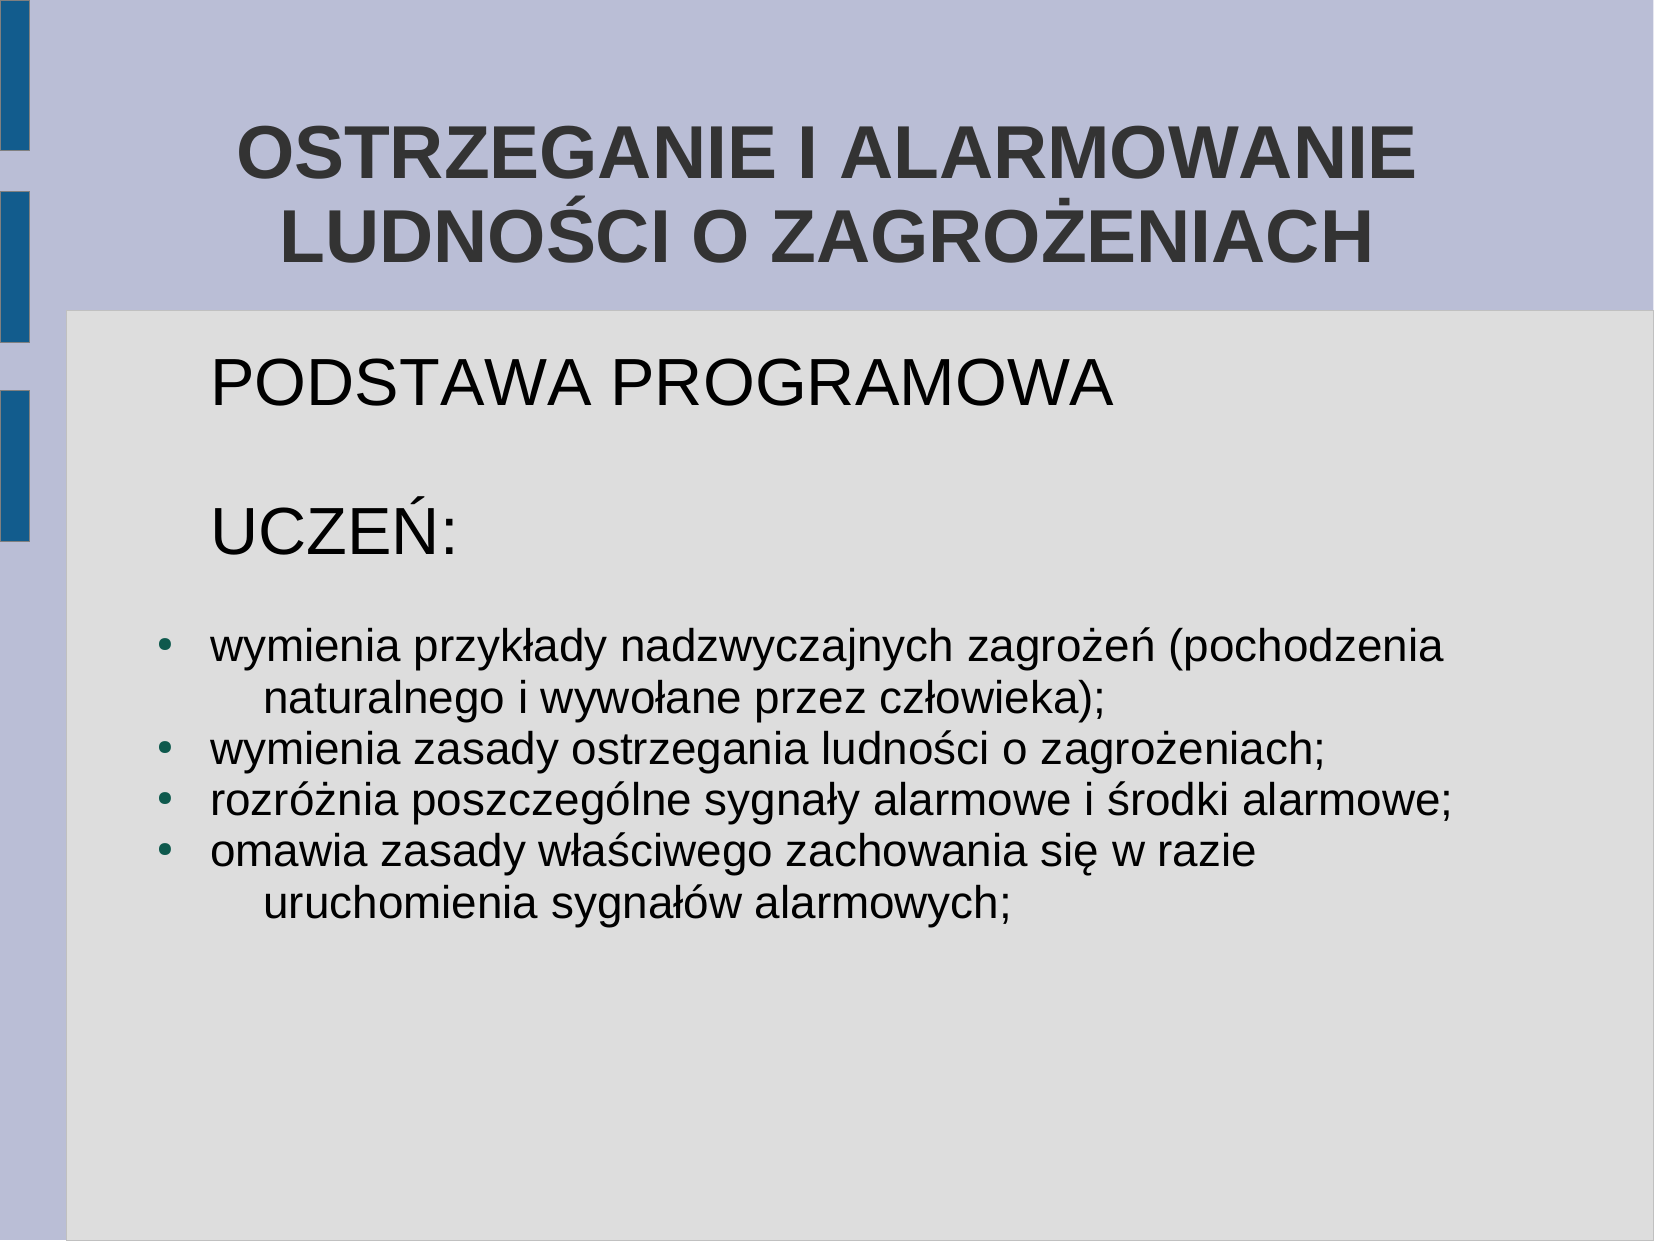

# OSTRZEGANIE I ALARMOWANIE LUDNOŚCI O ZAGROŻENIACH
PODSTAWA PROGRAMOWA
UCZEŃ:
wymienia przykłady nadzwyczajnych zagrożeń (pochodzenia naturalnego i wywołane przez człowieka);
wymienia zasady ostrzegania ludności o zagrożeniach;
rozróżnia poszczególne sygnały alarmowe i środki alarmowe;
omawia zasady właściwego zachowania się w razie uruchomienia sygnałów alarmowych;